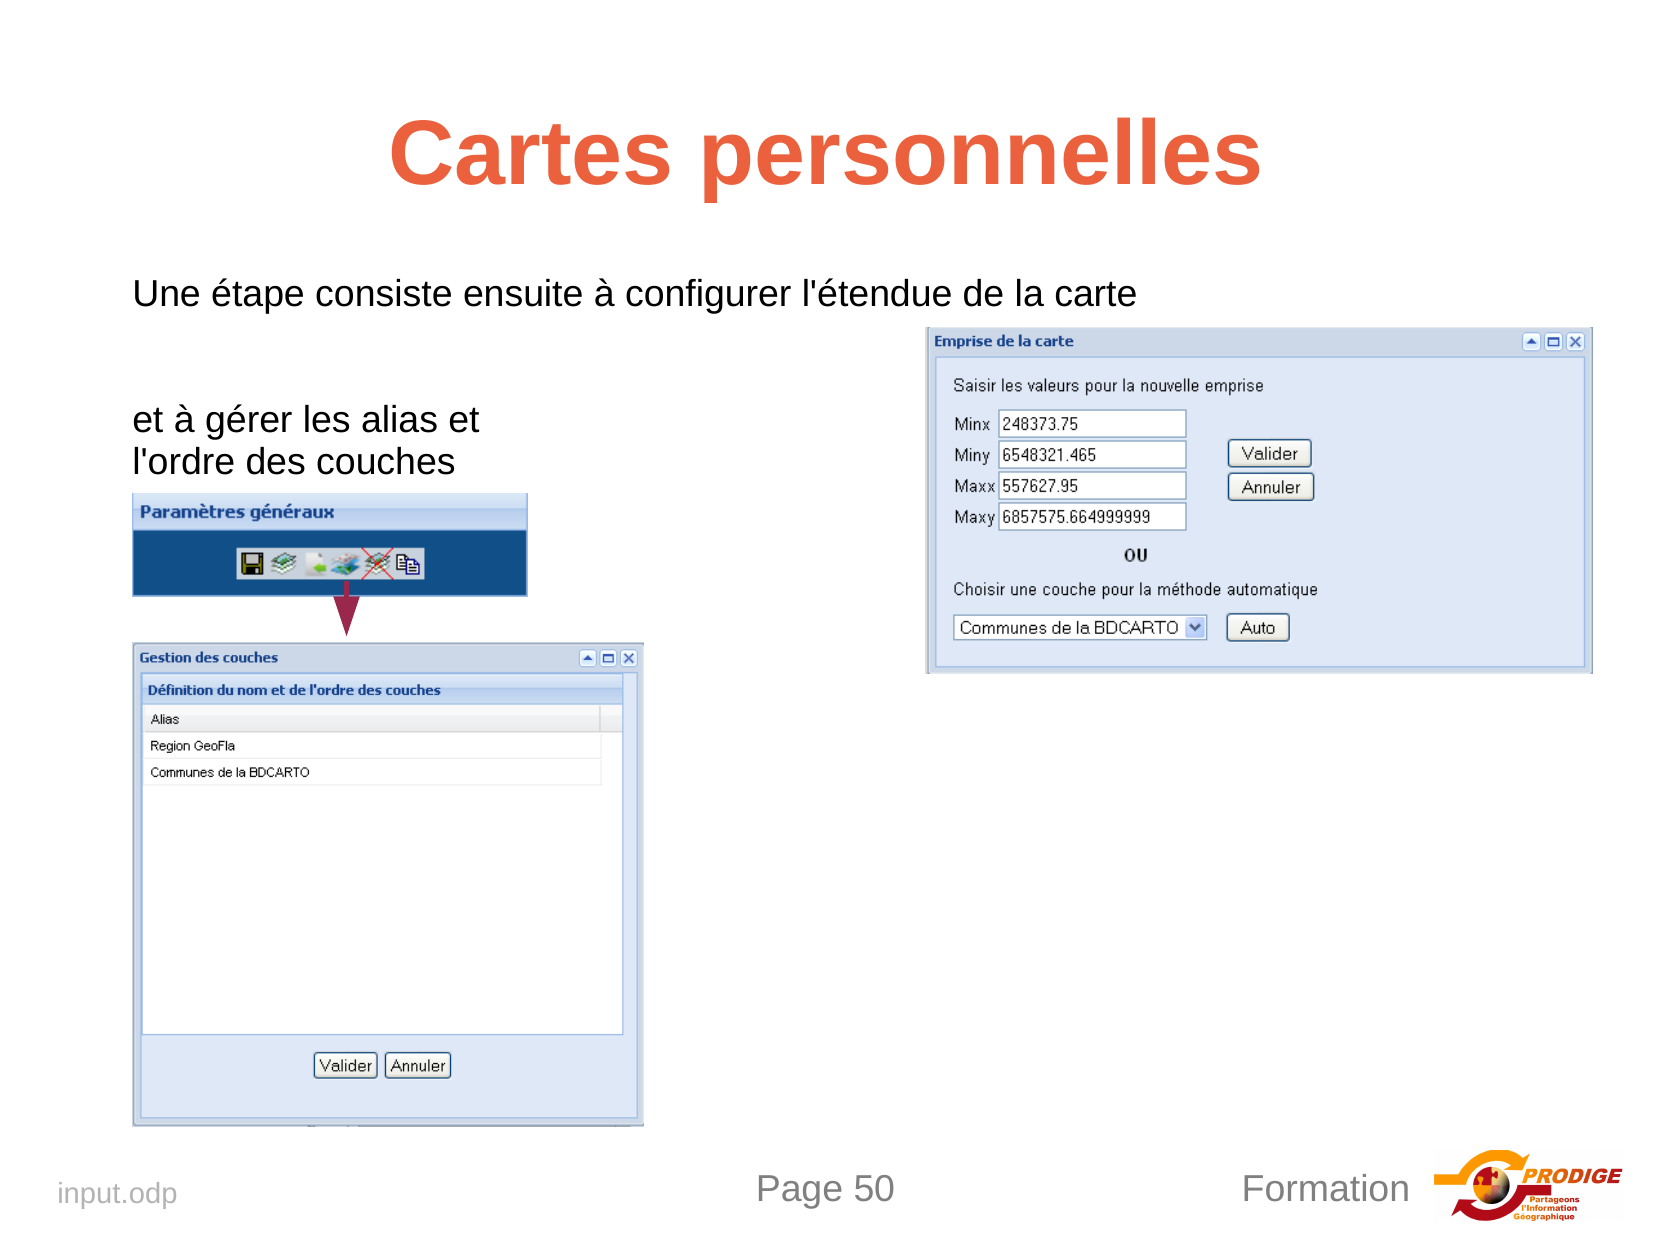

# Cartes personnelles
Une étape consiste ensuite à configurer l'étendue de la carte
et à gérer les alias et
l'ordre des couches